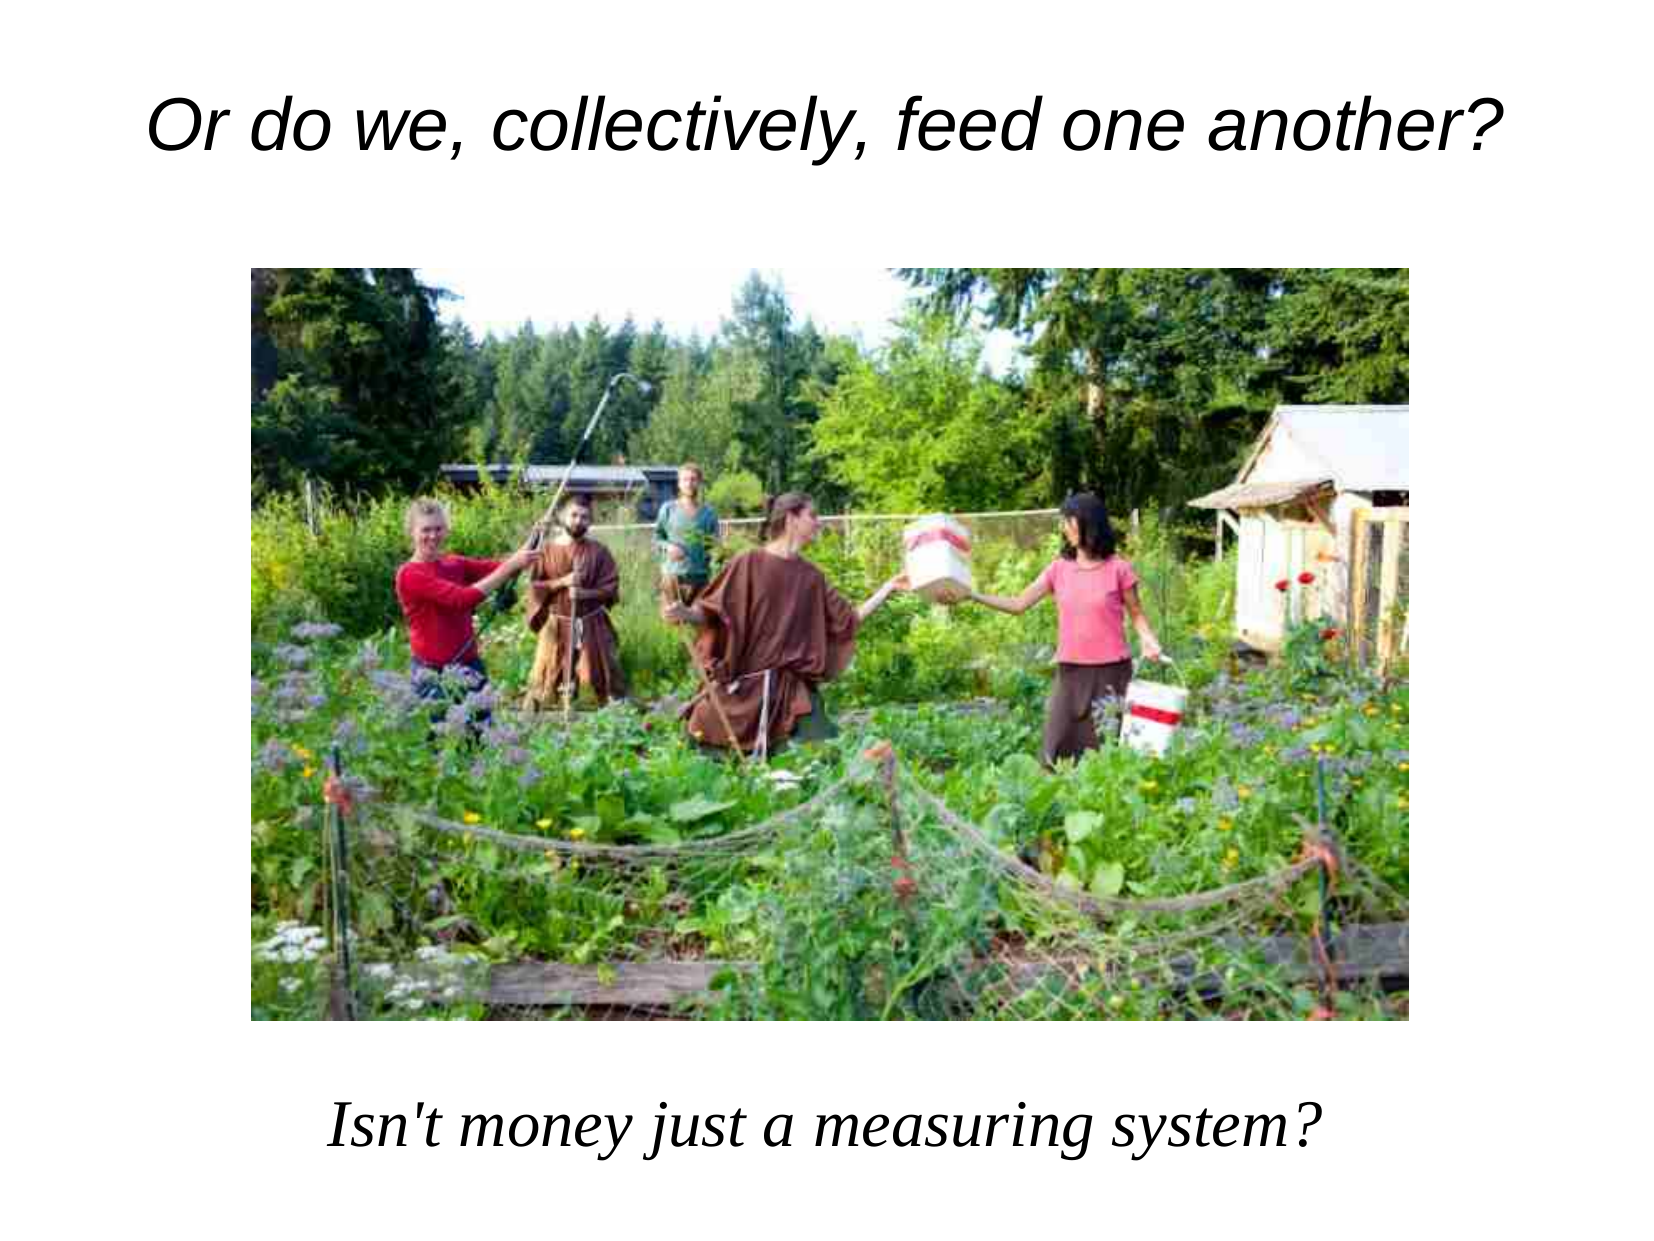

Or do we, collectively, feed one another?
Isn't money just a measuring system?